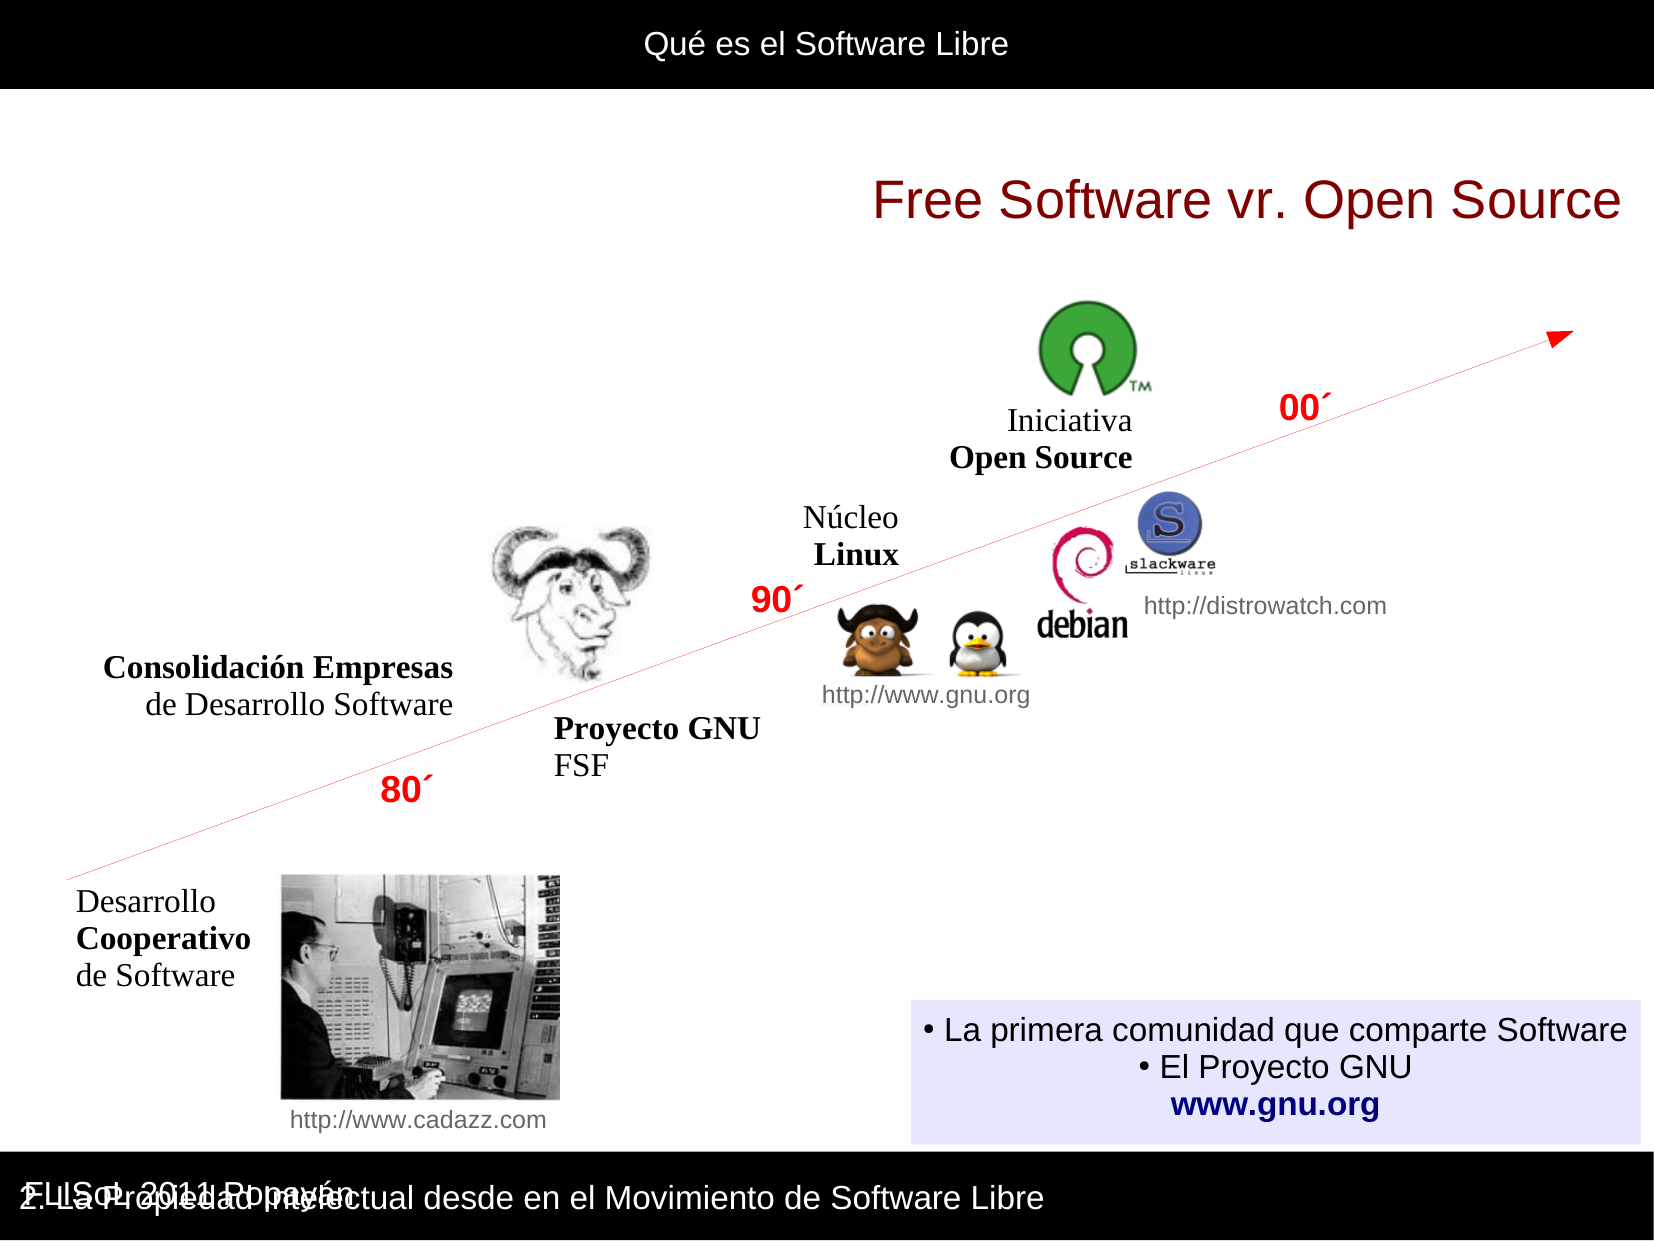

# Free Software vr. Open Source
00´
Iniciativa
Open Source
Núcleo
Linux
90´
http://distrowatch.com
Consolidación Empresas
de Desarrollo Software
http://www.gnu.org
Proyecto GNU
FSF
80´
Desarrollo
Cooperativo
de Software
 La primera comunidad que comparte Software
 El Proyecto GNU
www.gnu.org
http://www.cadazz.com
2. La Propiedad Intelectual desde en el Movimiento de Software Libre